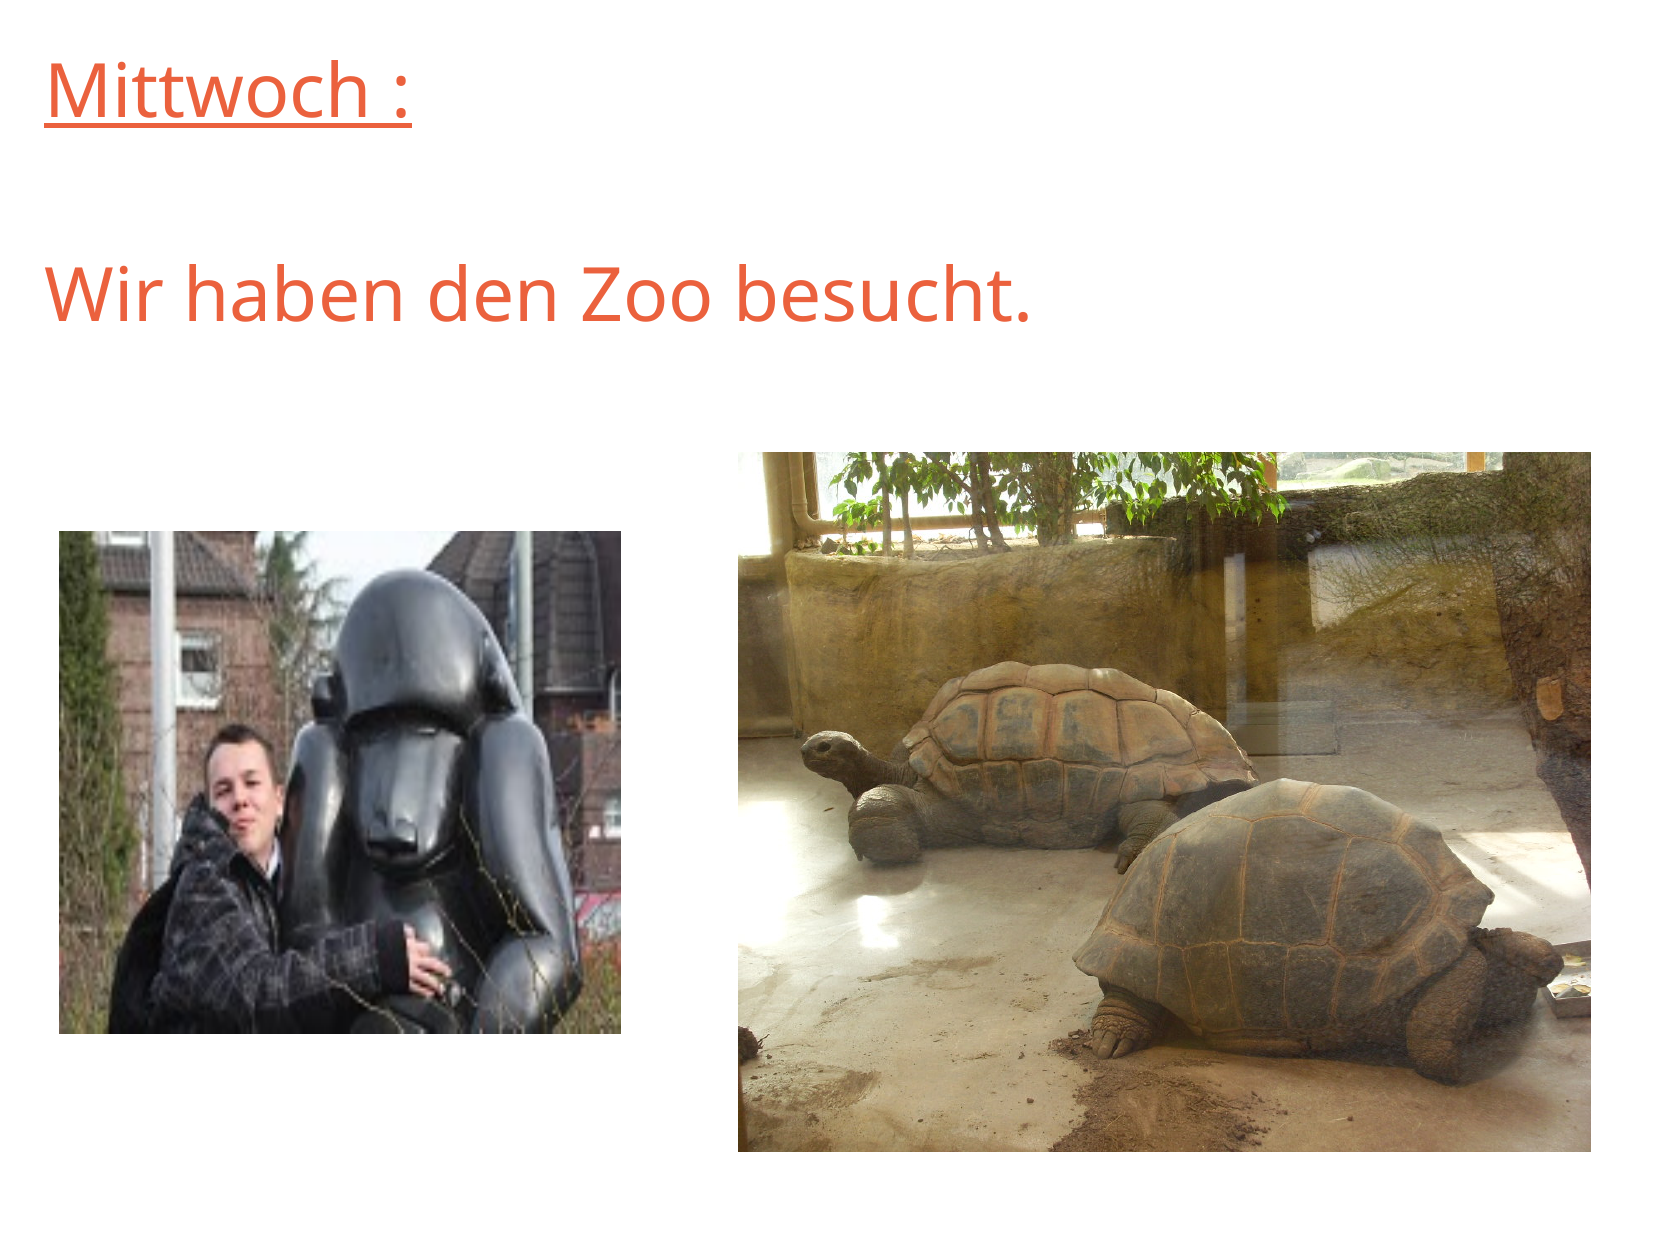

Mittwoch :
Wir haben den Zoo besucht.